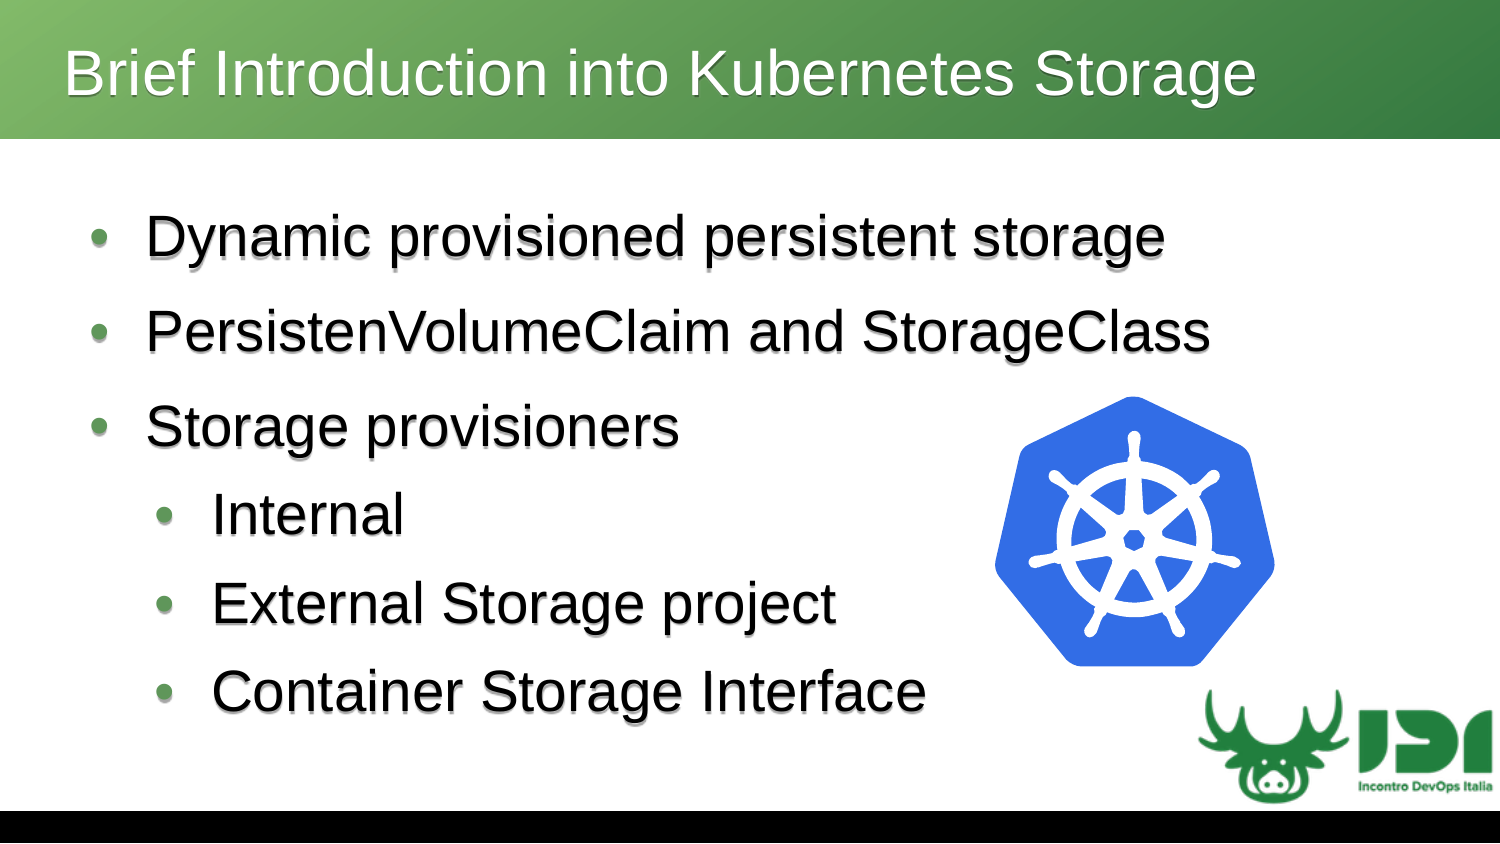

# Brief Introduction into Kubernetes Storage
Dynamic provisioned persistent storage
PersistenVolumeClaim and StorageClass
Storage provisioners
Internal
External Storage project
Container Storage Interface